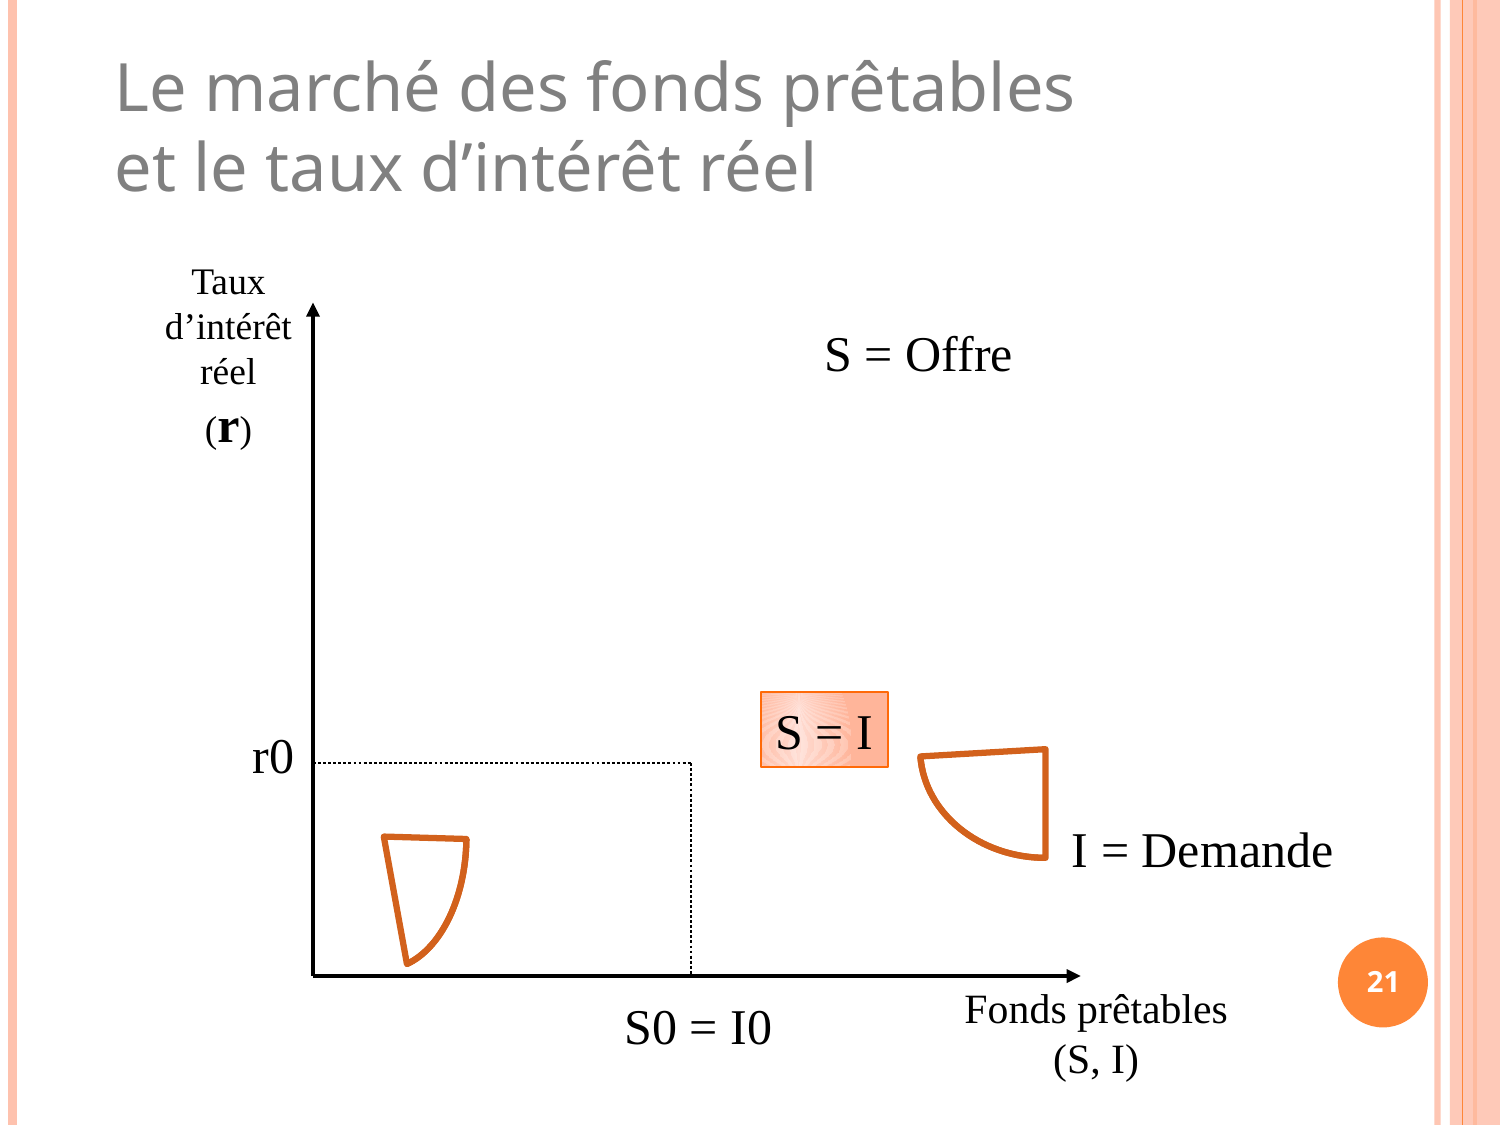

# Le marché des fonds prêtables et le taux d’intérêt réel
Taux
d’intérêt
réel
(r)
S = Offre
S = I
r0
I = Demande
Fonds prêtables
(S, I)
S0 = I0